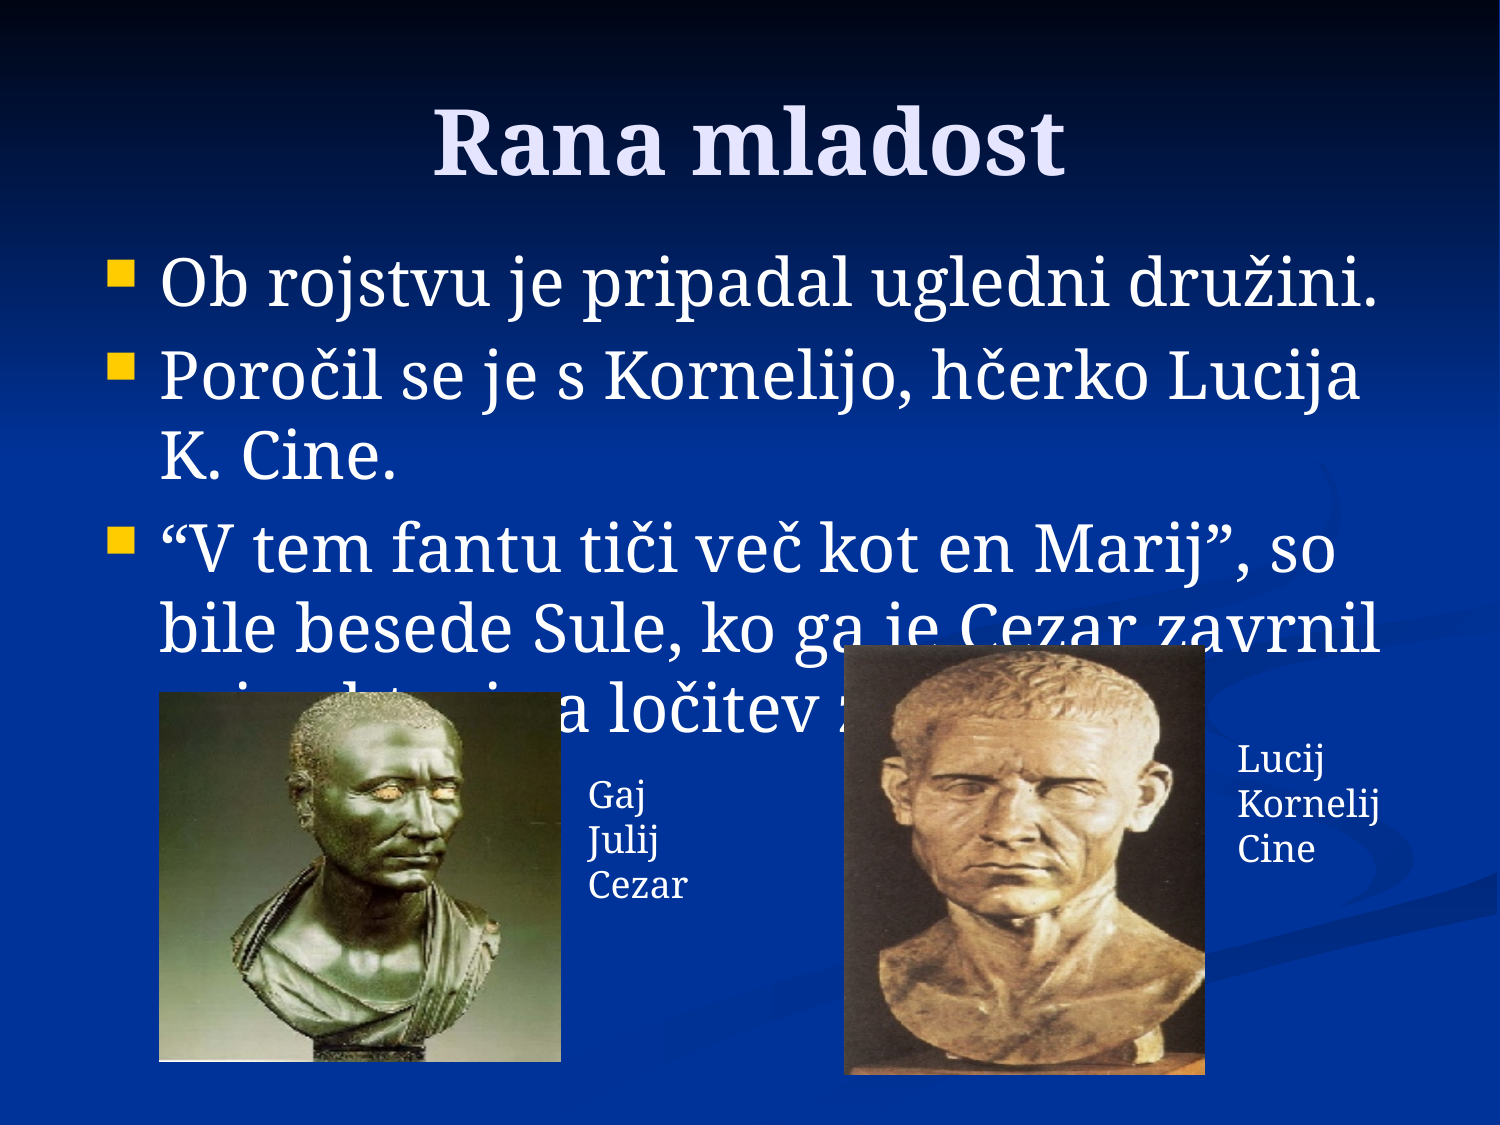

# Rana mladost
Ob rojstvu je pripadal ugledni družini.
Poročil se je s Kornelijo, hčerko Lucija K. Cine.
“V tem fantu tiči več kot en Marij”, so bile besede Sule, ko ga je Cezar zavrnil pri zahtevi za ločitev z ženo.
Lucij Kornelij Cine
Gaj Julij Cezar